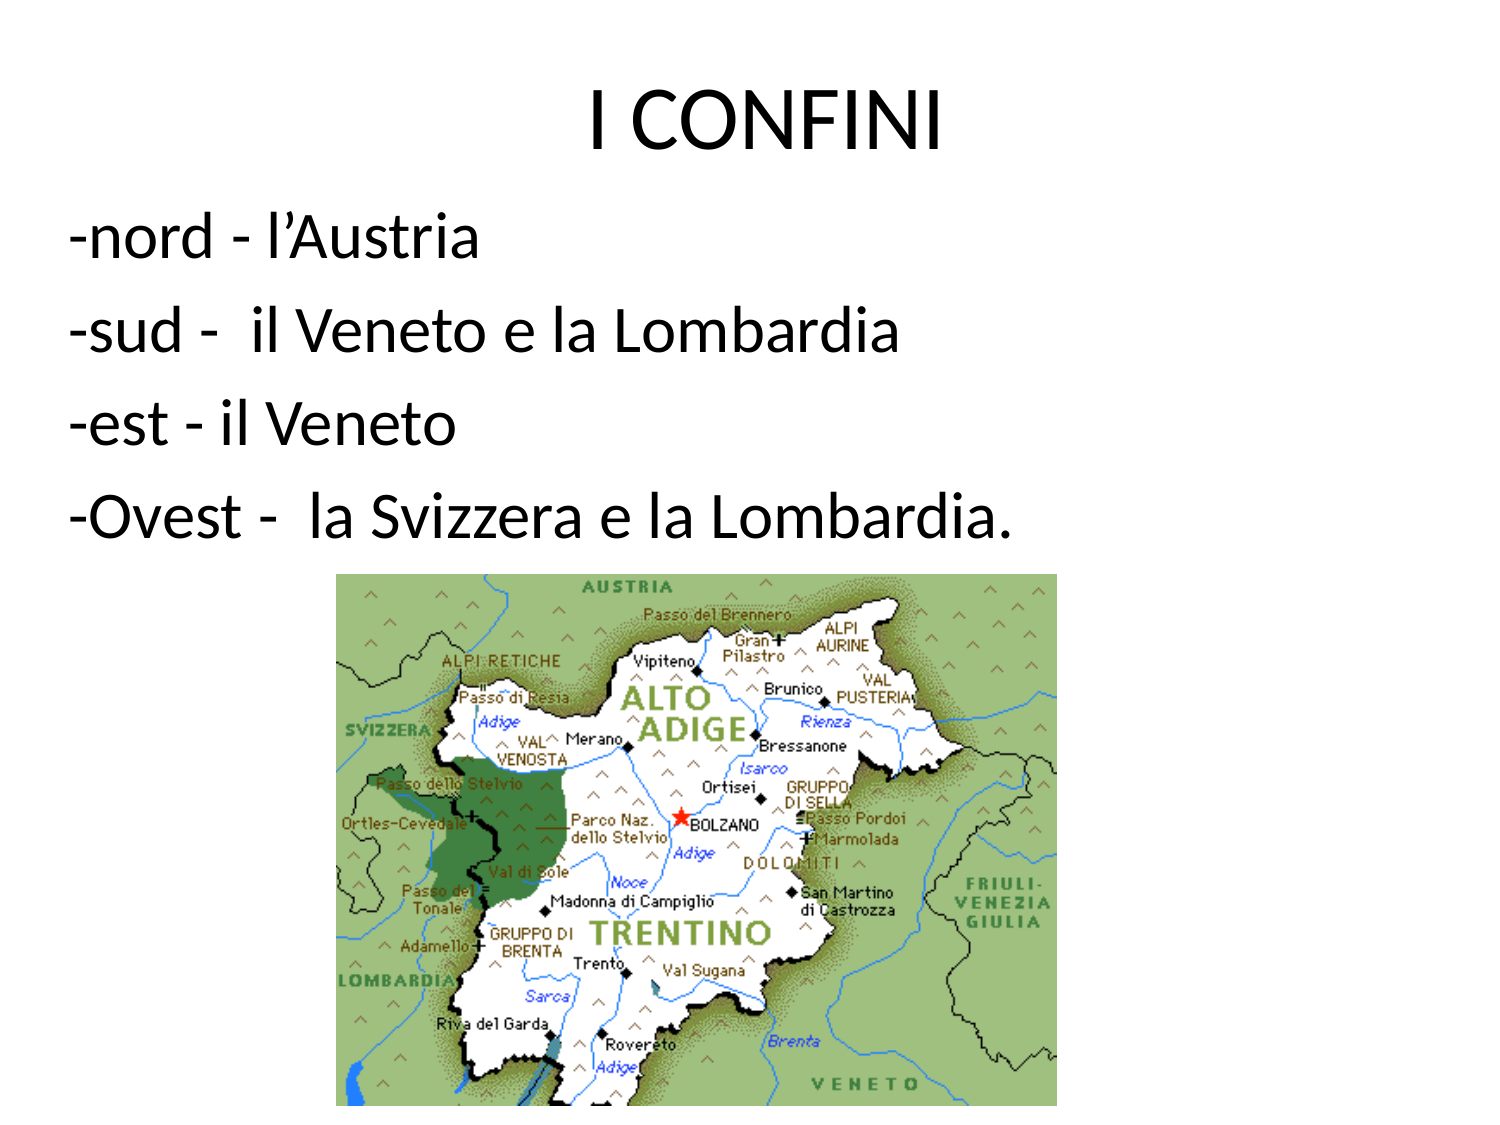

# I CONFINI
-nord - l’Austria
-sud - il Veneto e la Lombardia
-est - il Veneto
-Ovest - la Svizzera e la Lombardia.